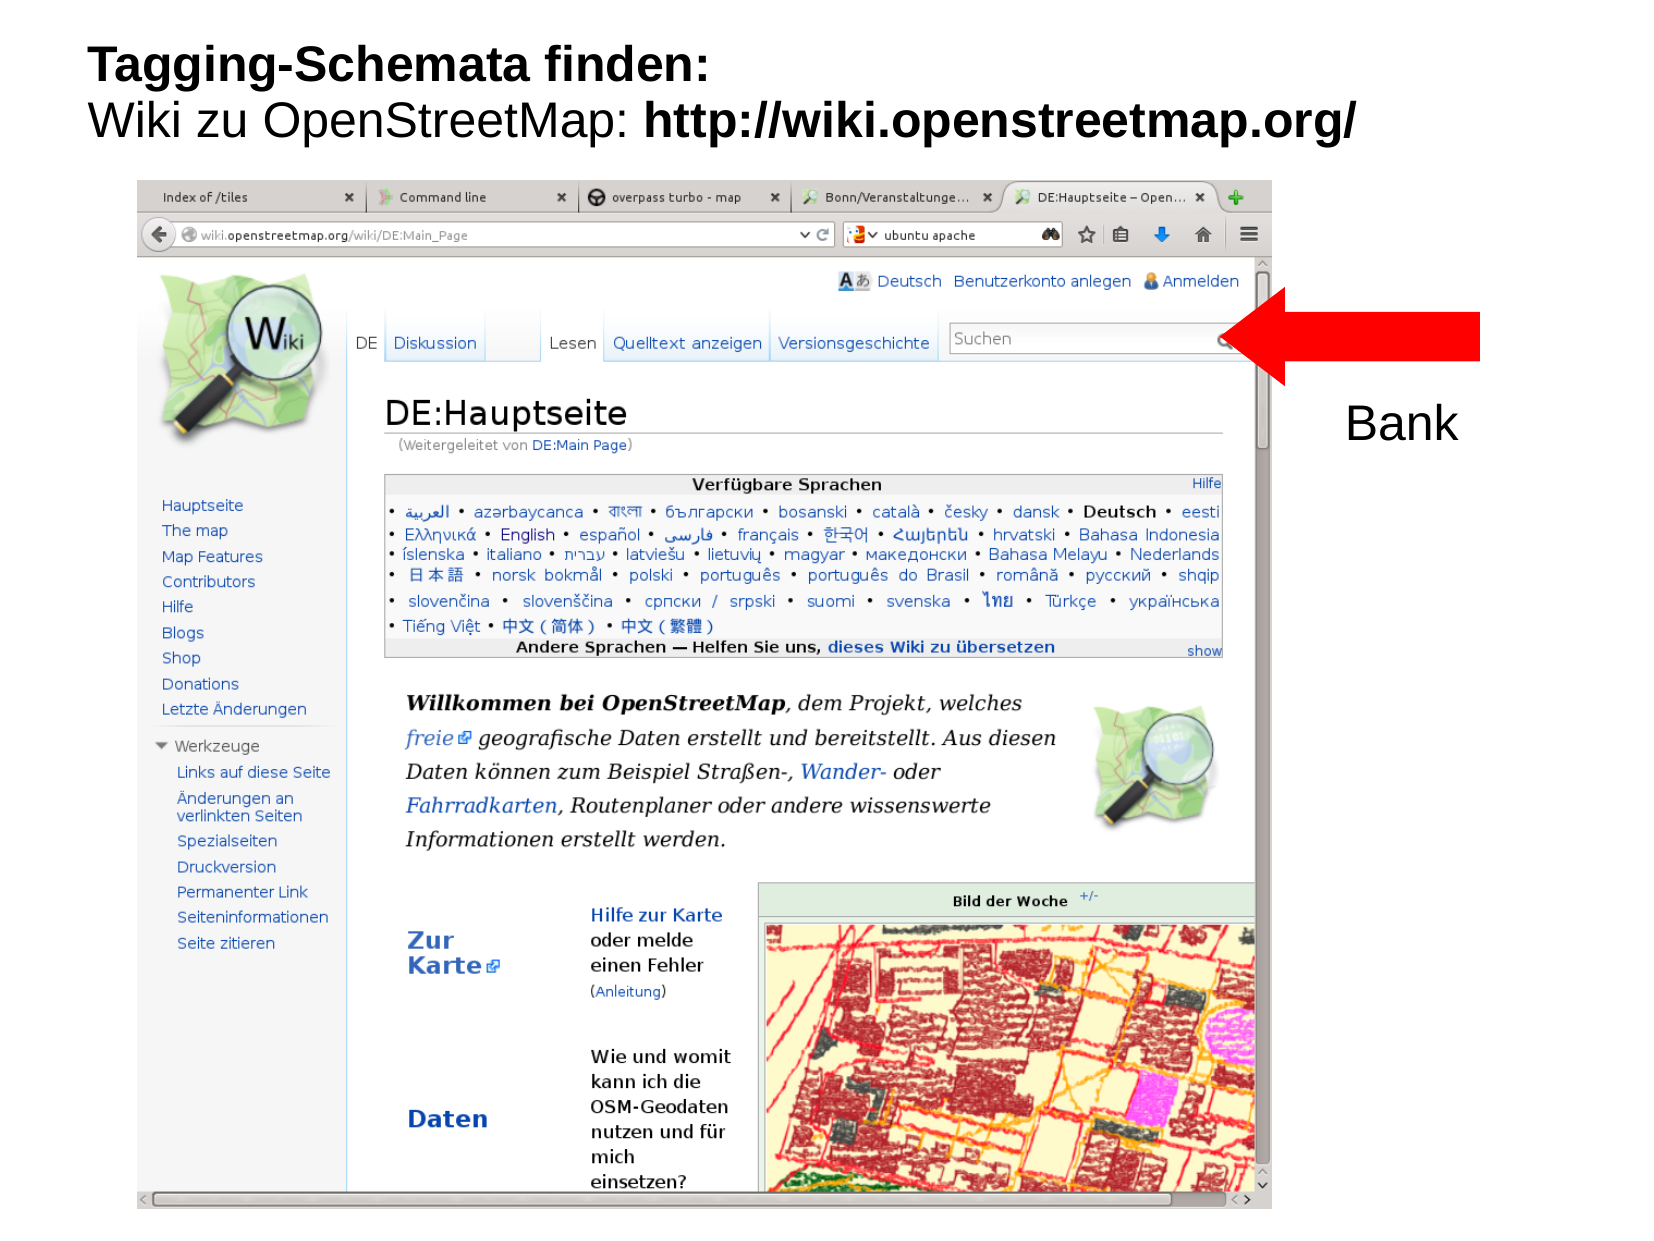

Tagging-Schemata finden:
Wiki zu OpenStreetMap: http://wiki.openstreetmap.org/
Bank